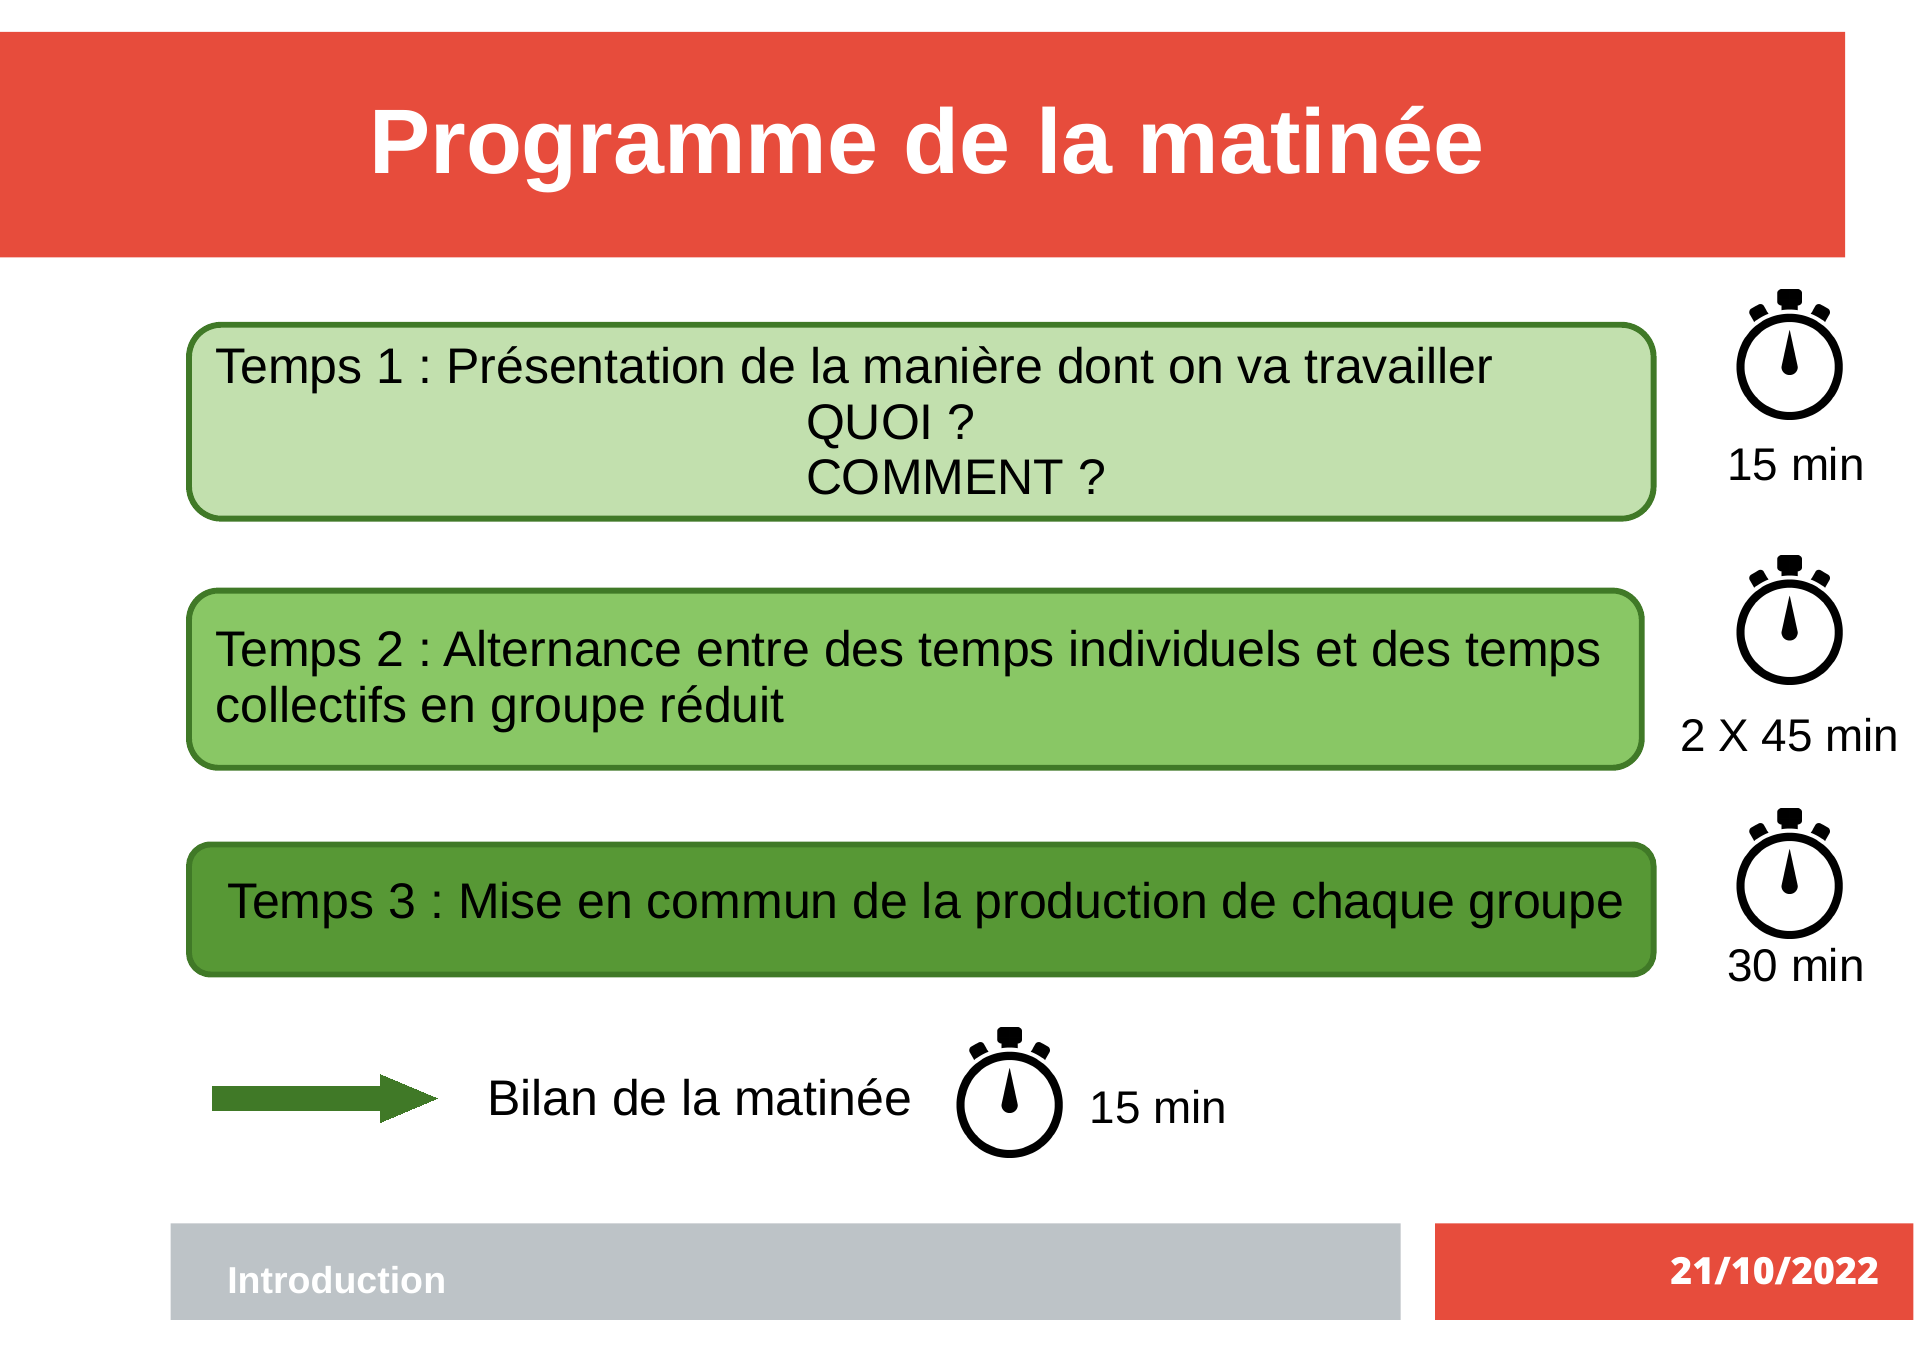

Programme de la matinée
Temps 1 : Présentation de la manière dont on va travailler
								QUOI ?
								COMMENT ?
15 min
Temps 2 : Alternance entre des temps individuels et des temps collectifs en groupe réduit
2 X 45 min
Temps 3 : Mise en commun de la production de chaque groupe
30 min
Bilan de la matinée
15 min
21/10/2022
Introduction